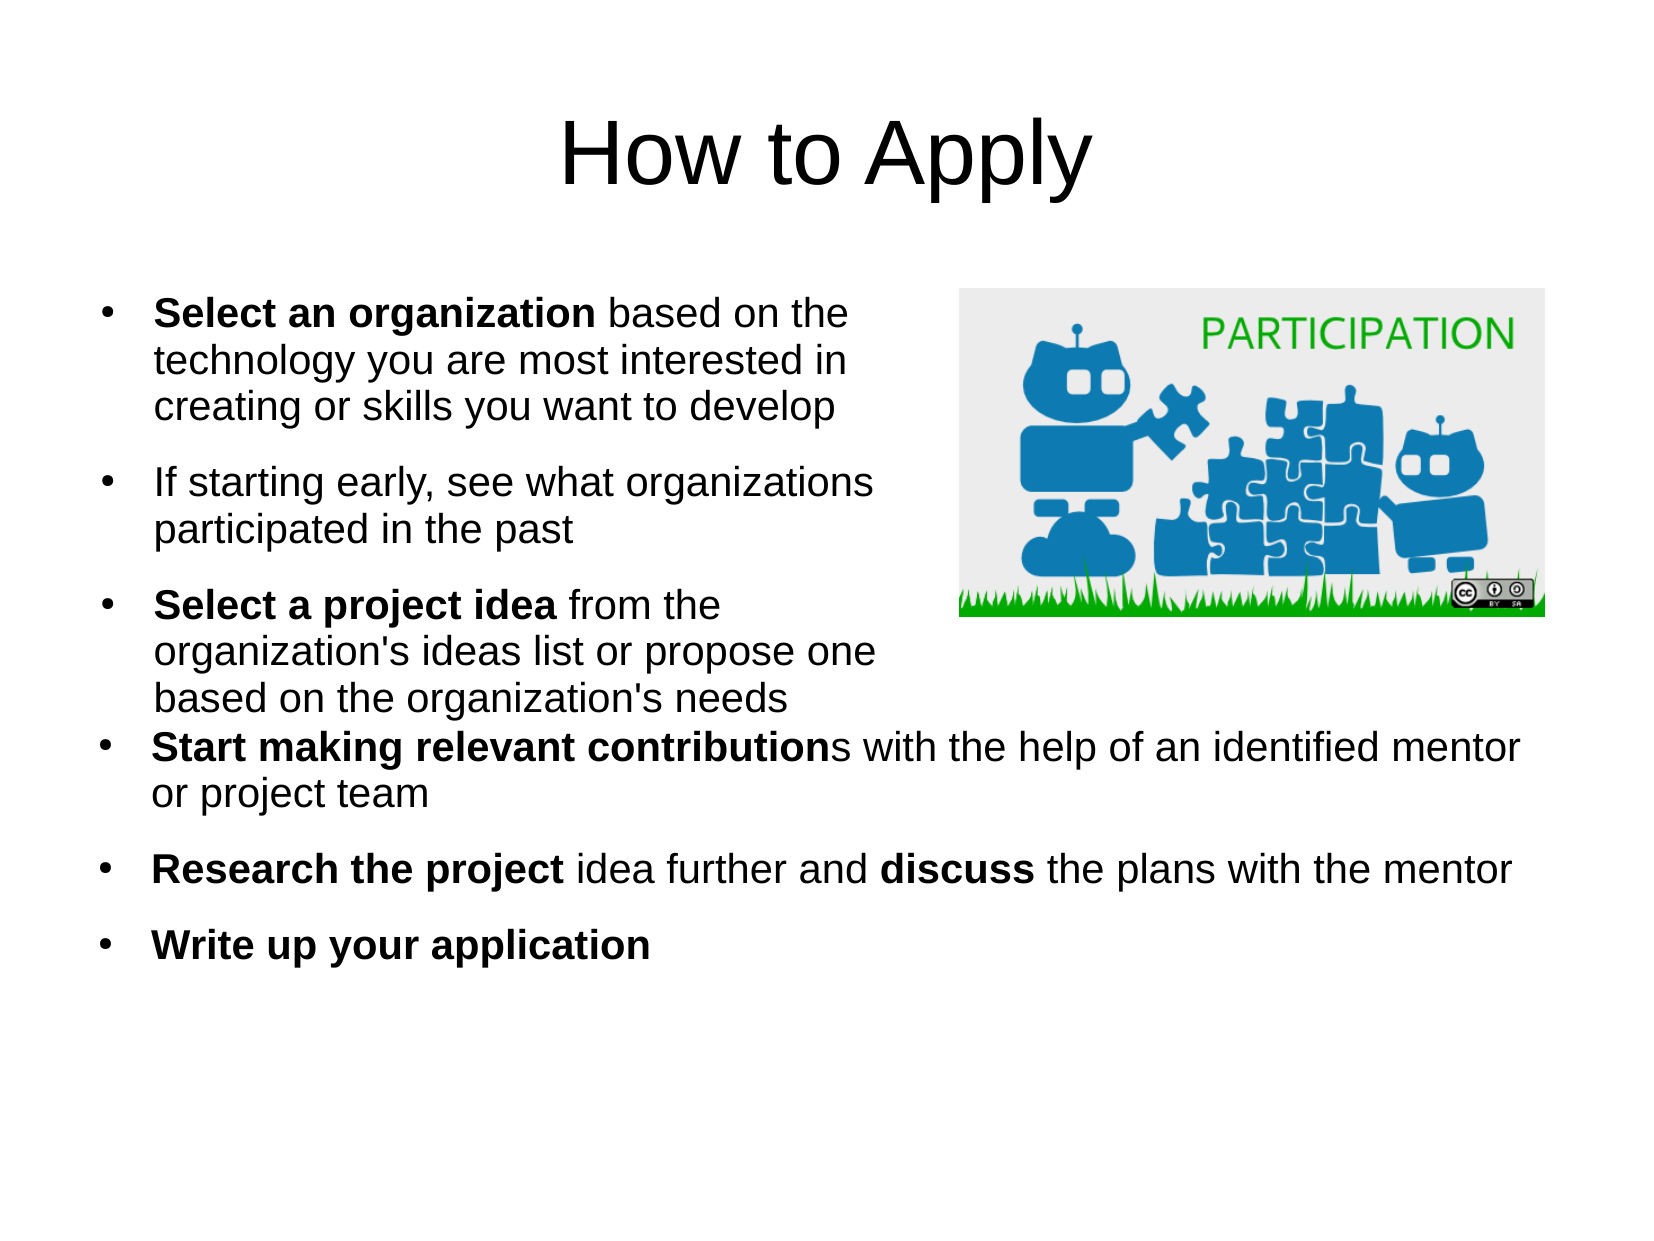

# How to Apply
Select an organization based on the technology you are most interested in creating or skills you want to develop
If starting early, see what organizations participated in the past
Select a project idea from the organization's ideas list or propose one based on the organization's needs
Start making relevant contributions with the help of an identified mentor or project team
Research the project idea further and discuss the plans with the mentor
Write up your application